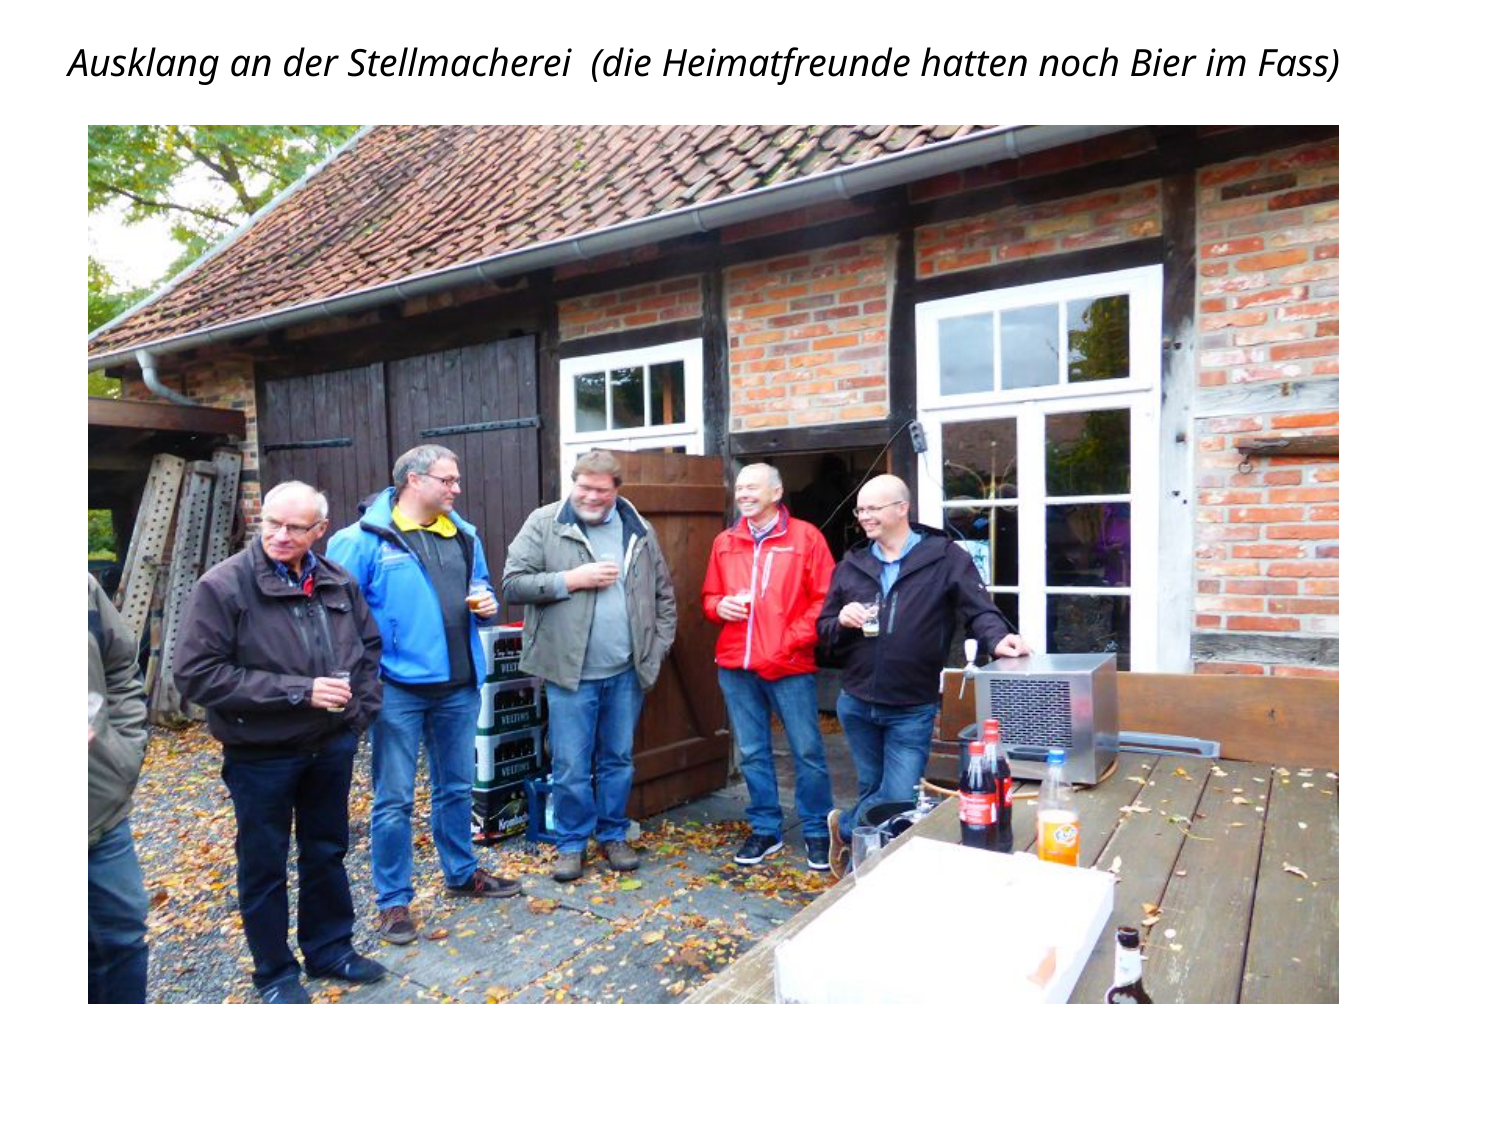

Ausklang an der Stellmacherei (die Heimatfreunde hatten noch Bier im Fass)